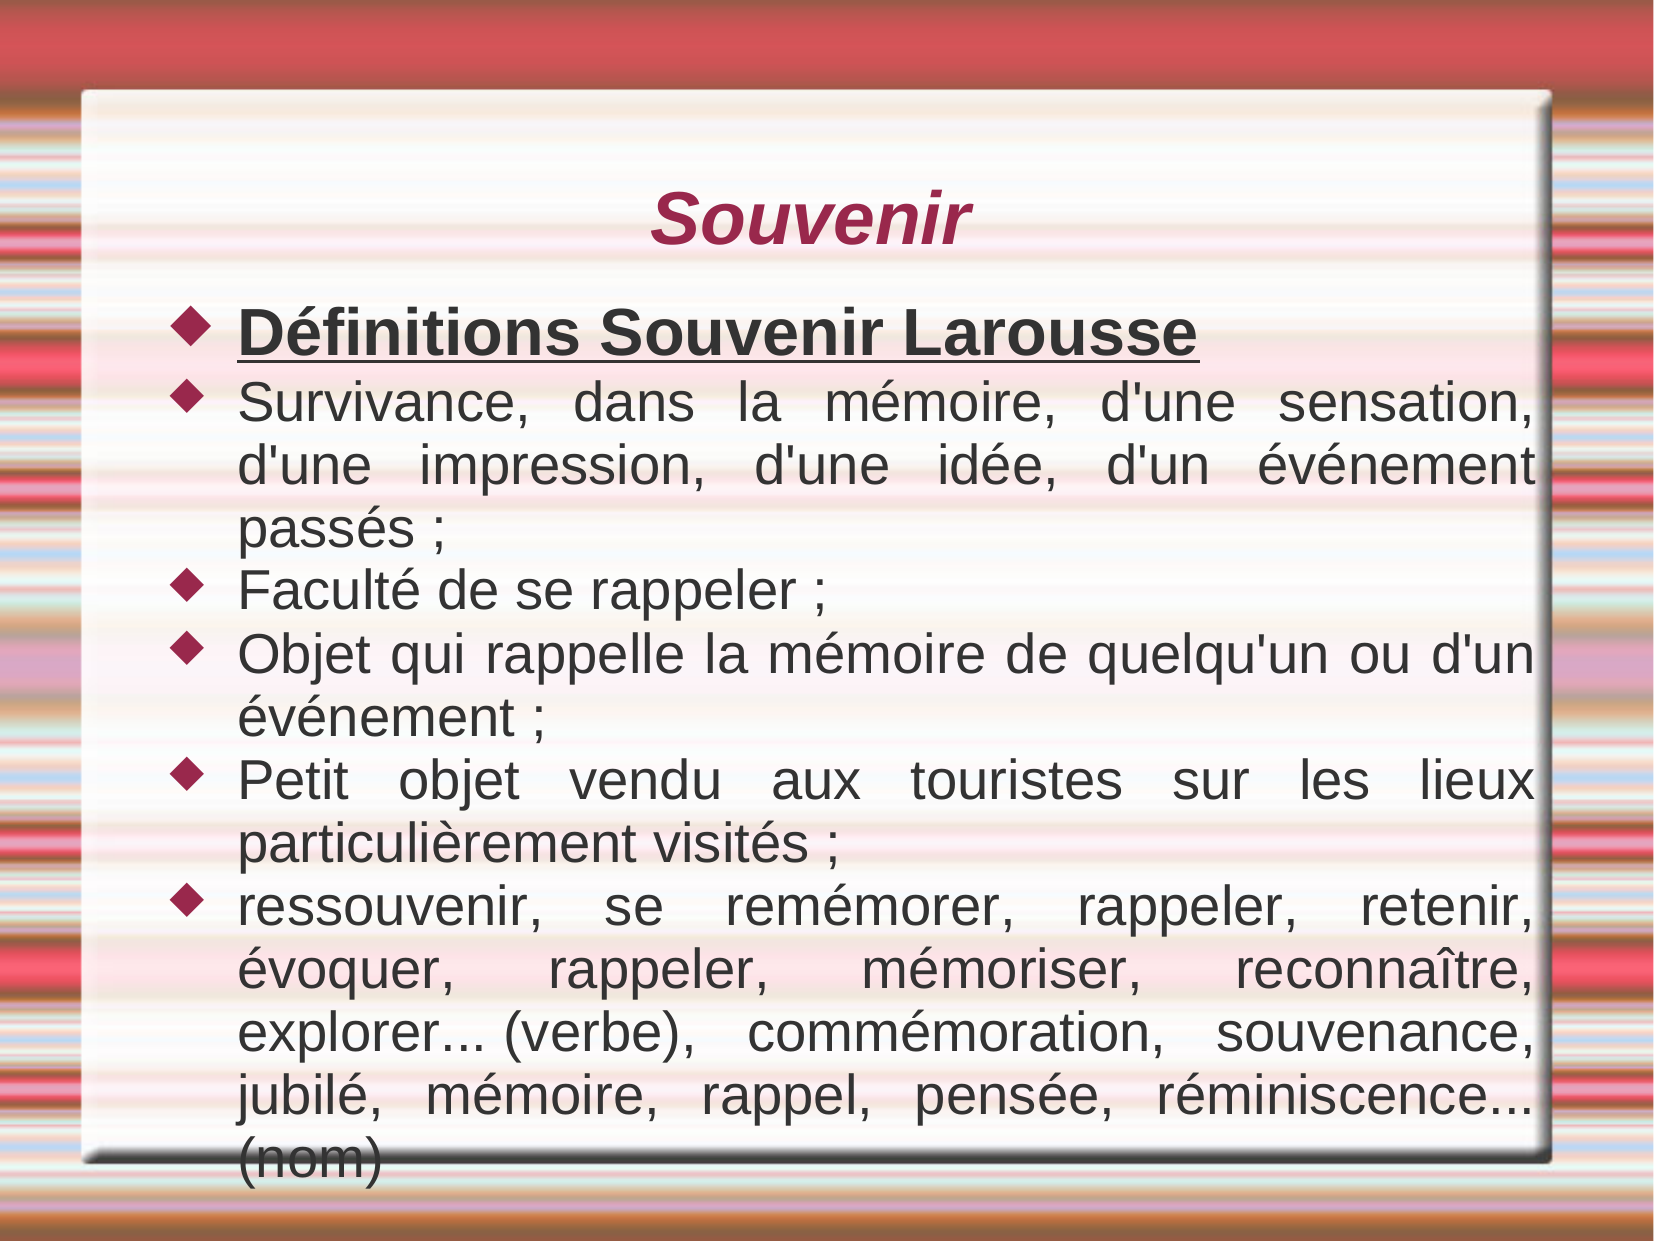

# Souvenir
Définitions Souvenir Larousse
Survivance, dans la mémoire, d'une sensation, d'une impression, d'une idée, d'un événement passés ;
Faculté de se rappeler ;
Objet qui rappelle la mémoire de quelqu'un ou d'un événement ;
Petit objet vendu aux touristes sur les lieux particulièrement visités ;
ressouvenir, se remémorer, rappeler, retenir, évoquer, rappeler, mémoriser, reconnaître, explorer... (verbe), commémoration, souvenance, jubilé, mémoire, rappel, pensée, réminiscence... (nom)